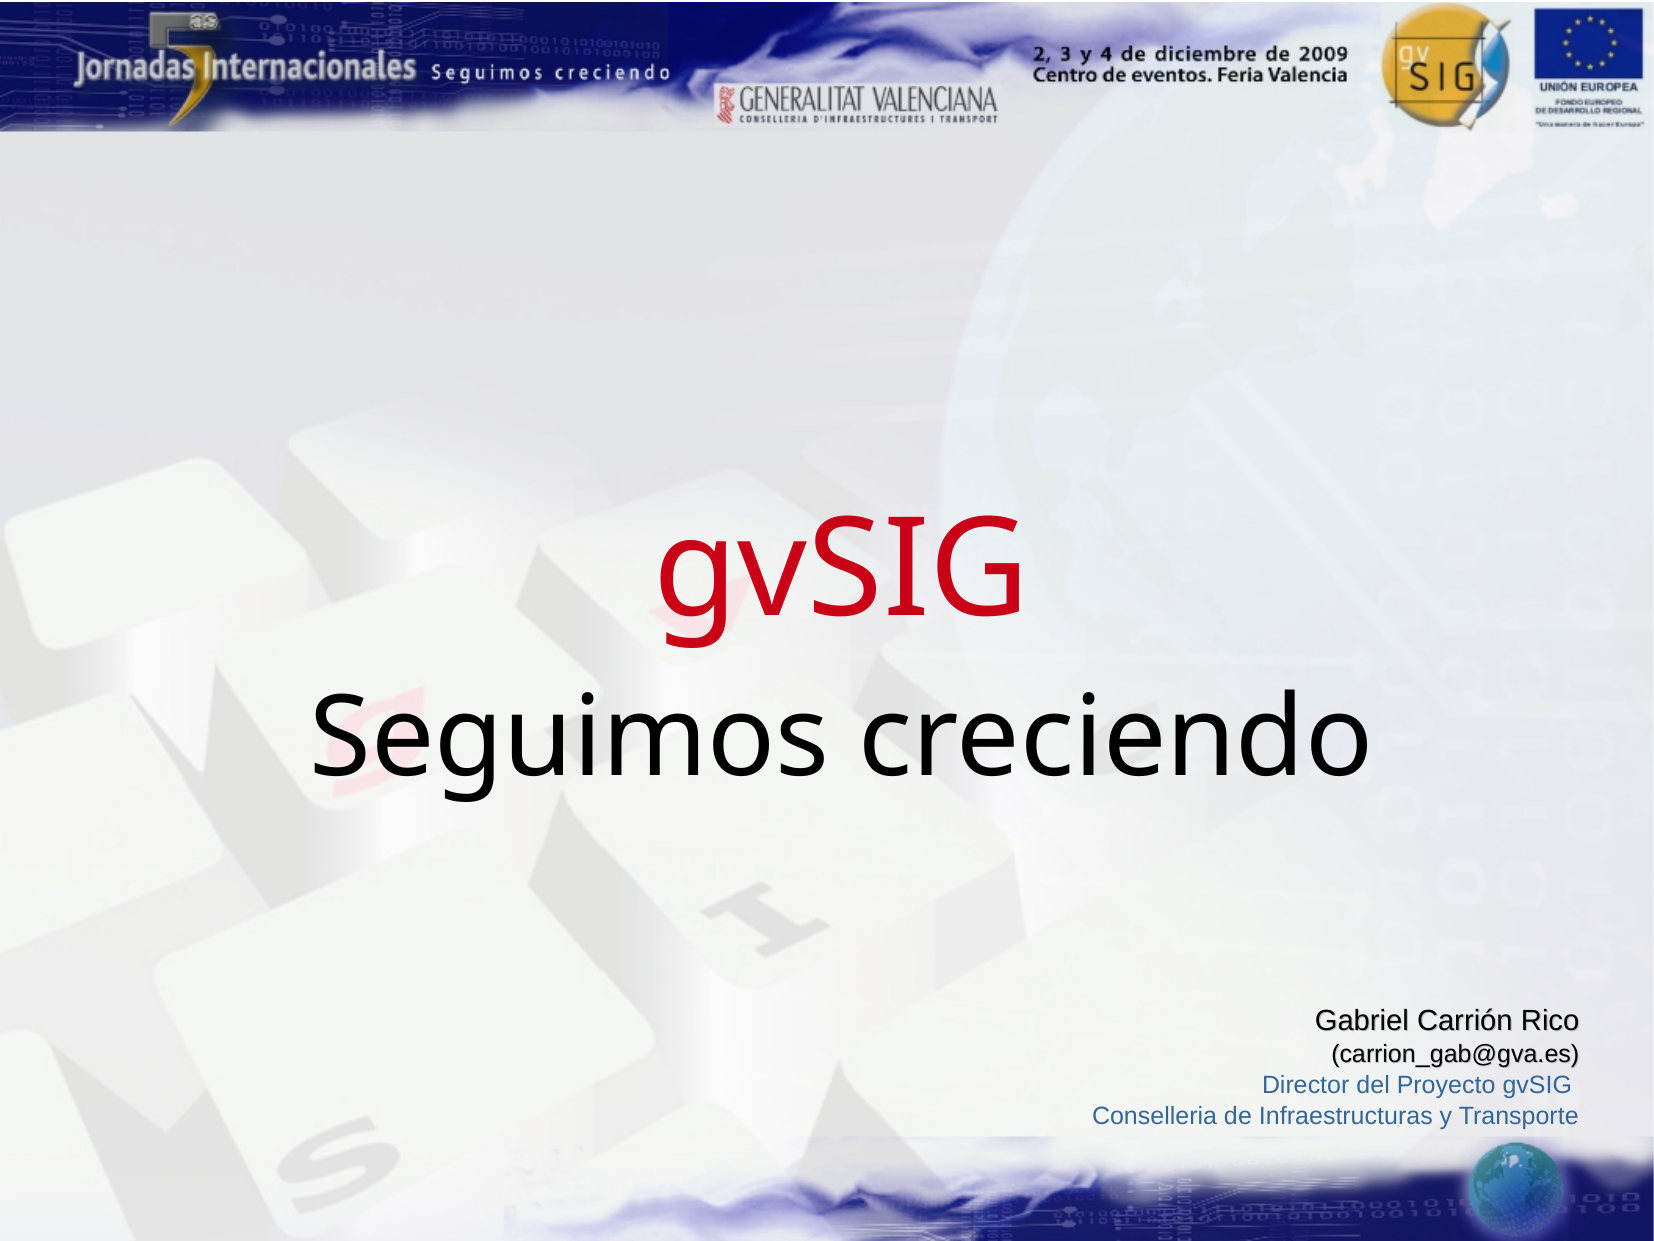

gvSIG
Seguimos creciendo
Gabriel Carrión Rico
(carrion_gab@gva.es)
Director del Proyecto gvSIG
Conselleria de Infraestructuras y Transporte